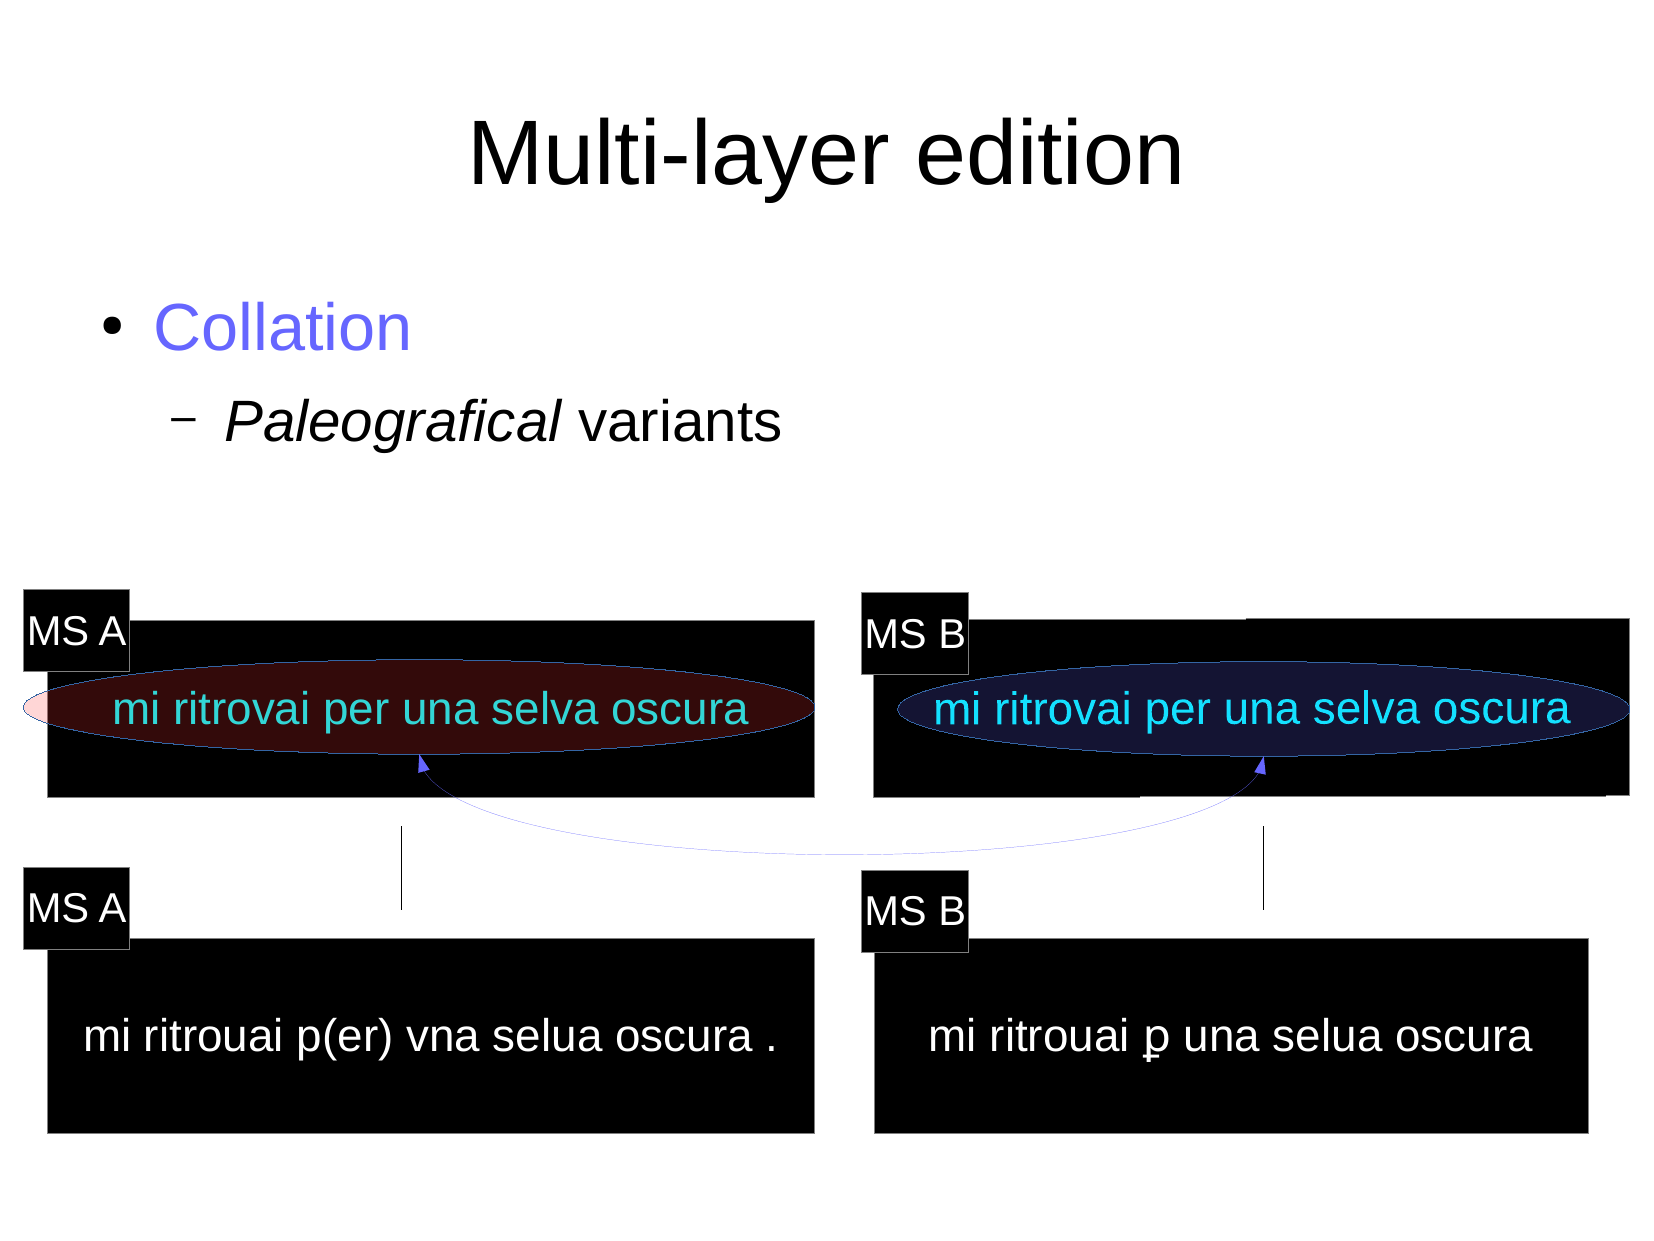

# Multi-layer edition
Collation
Paleografical variants
MS A
MS B
mi ritrovai per una selva oscura
mi ritrovai per una selva oscura
MS A
MS B
mi ritrouai p(er) vna selua oscura .
mi ritrouai ꝑ una selua oscura